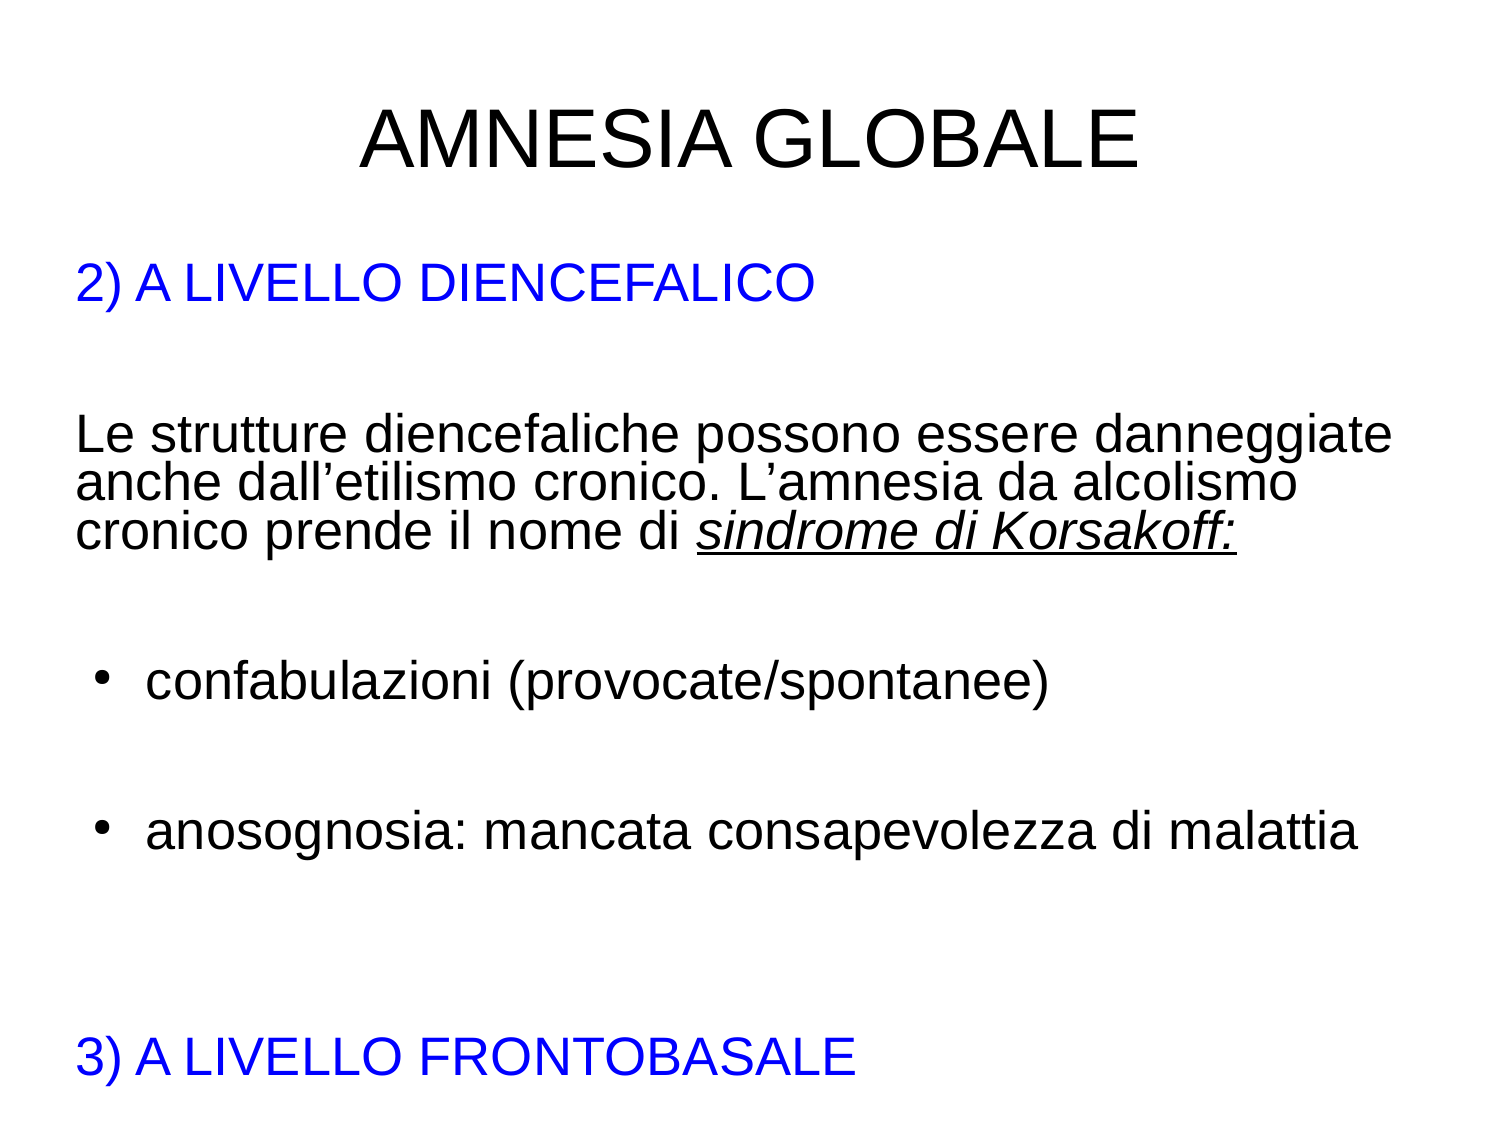

# AMNESIA GLOBALE
2) A LIVELLO DIENCEFALICO
Le strutture diencefaliche possono essere danneggiate anche dall’etilismo cronico. L’amnesia da alcolismo cronico prende il nome di sindrome di Korsakoff:
confabulazioni (provocate/spontanee)
anosognosia: mancata consapevolezza di malattia
3) A LIVELLO FRONTOBASALE